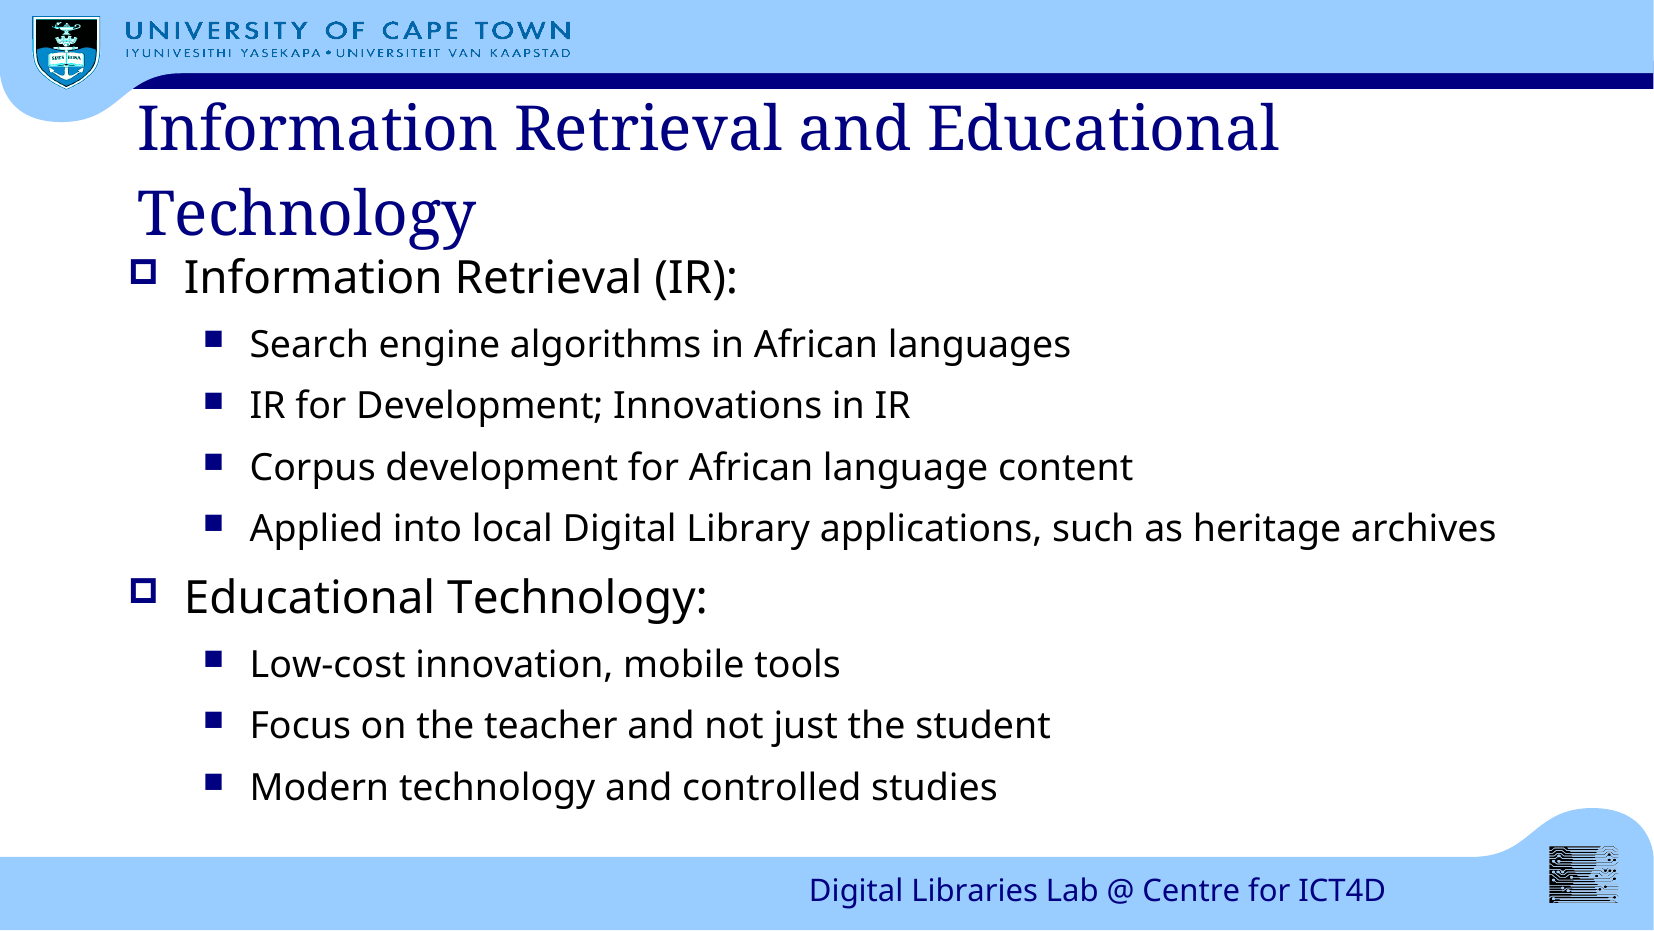

# Information Retrieval and Educational Technology
Information Retrieval (IR):
Search engine algorithms in African languages
IR for Development; Innovations in IR
Corpus development for African language content
Applied into local Digital Library applications, such as heritage archives
Educational Technology:
Low-cost innovation, mobile tools
Focus on the teacher and not just the student
Modern technology and controlled studies